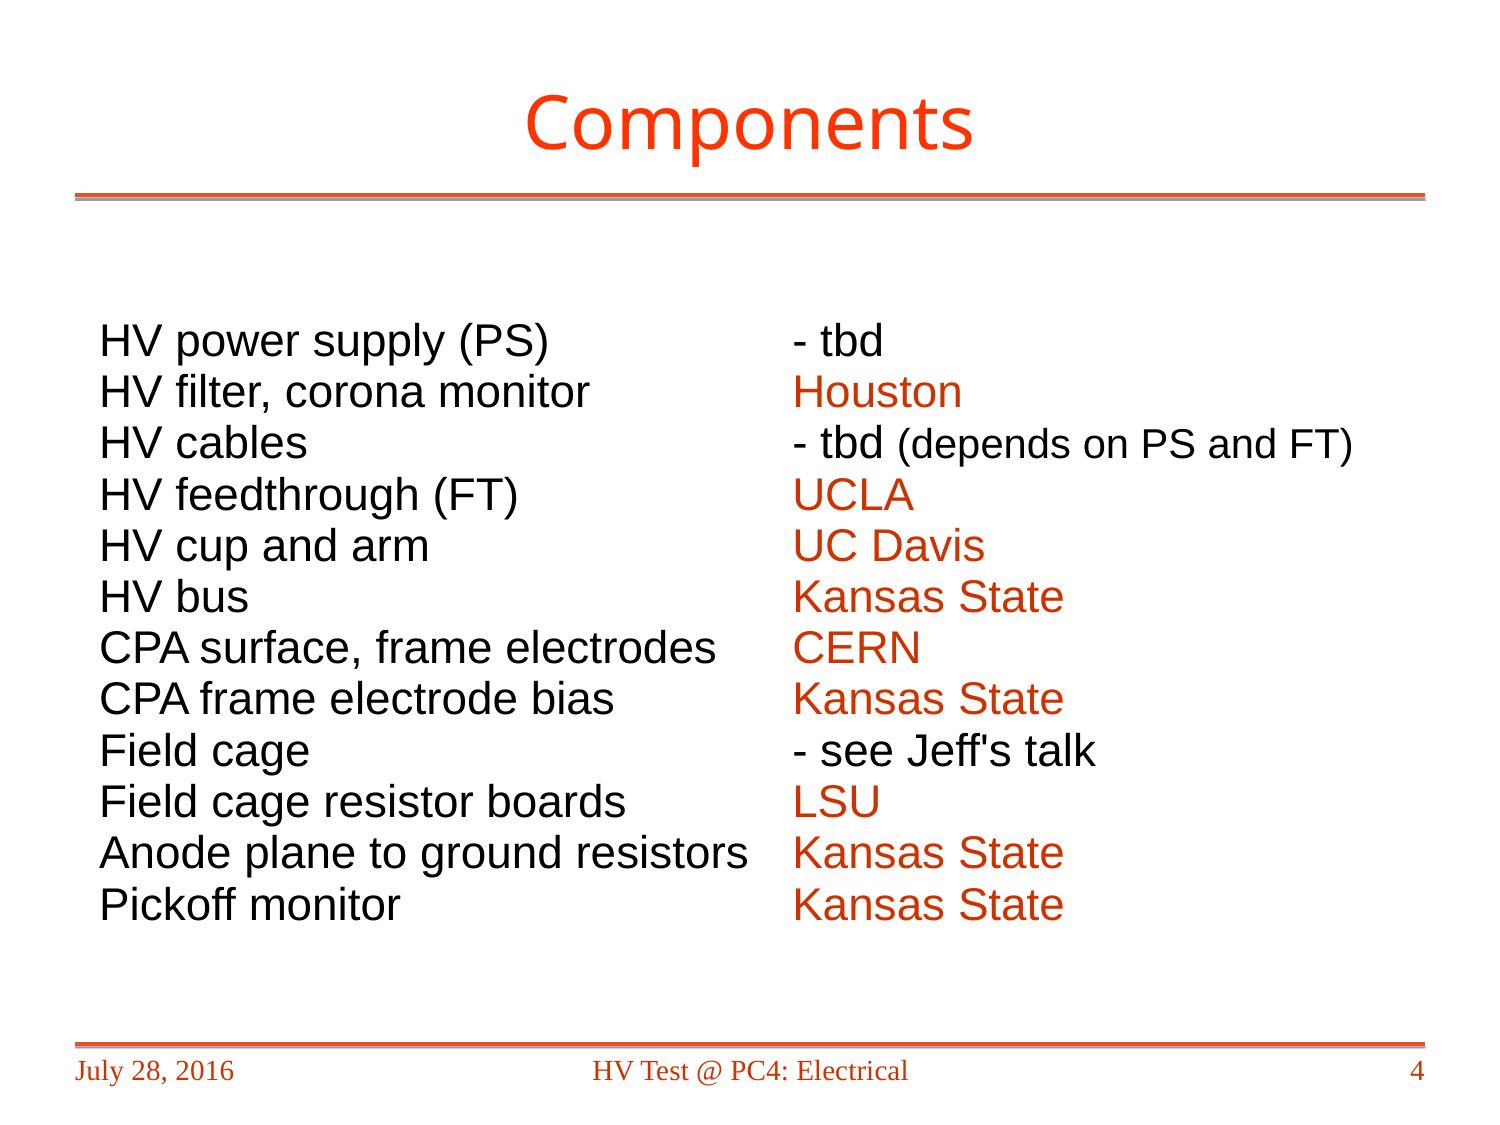

# Components
HV power supply (PS)	- tbd
HV filter, corona monitor	Houston
HV cables	- tbd (depends on PS and FT)
HV feedthrough (FT)	UCLA
HV cup and arm	UC Davis
HV bus	Kansas State
CPA surface, frame electrodes	CERN
CPA frame electrode bias	Kansas State
Field cage 	- see Jeff's talk
Field cage resistor boards	LSU
Anode plane to ground resistors	Kansas State
Pickoff monitor	Kansas State
July 28, 2016
HV Test @ PC4: Electrical
4